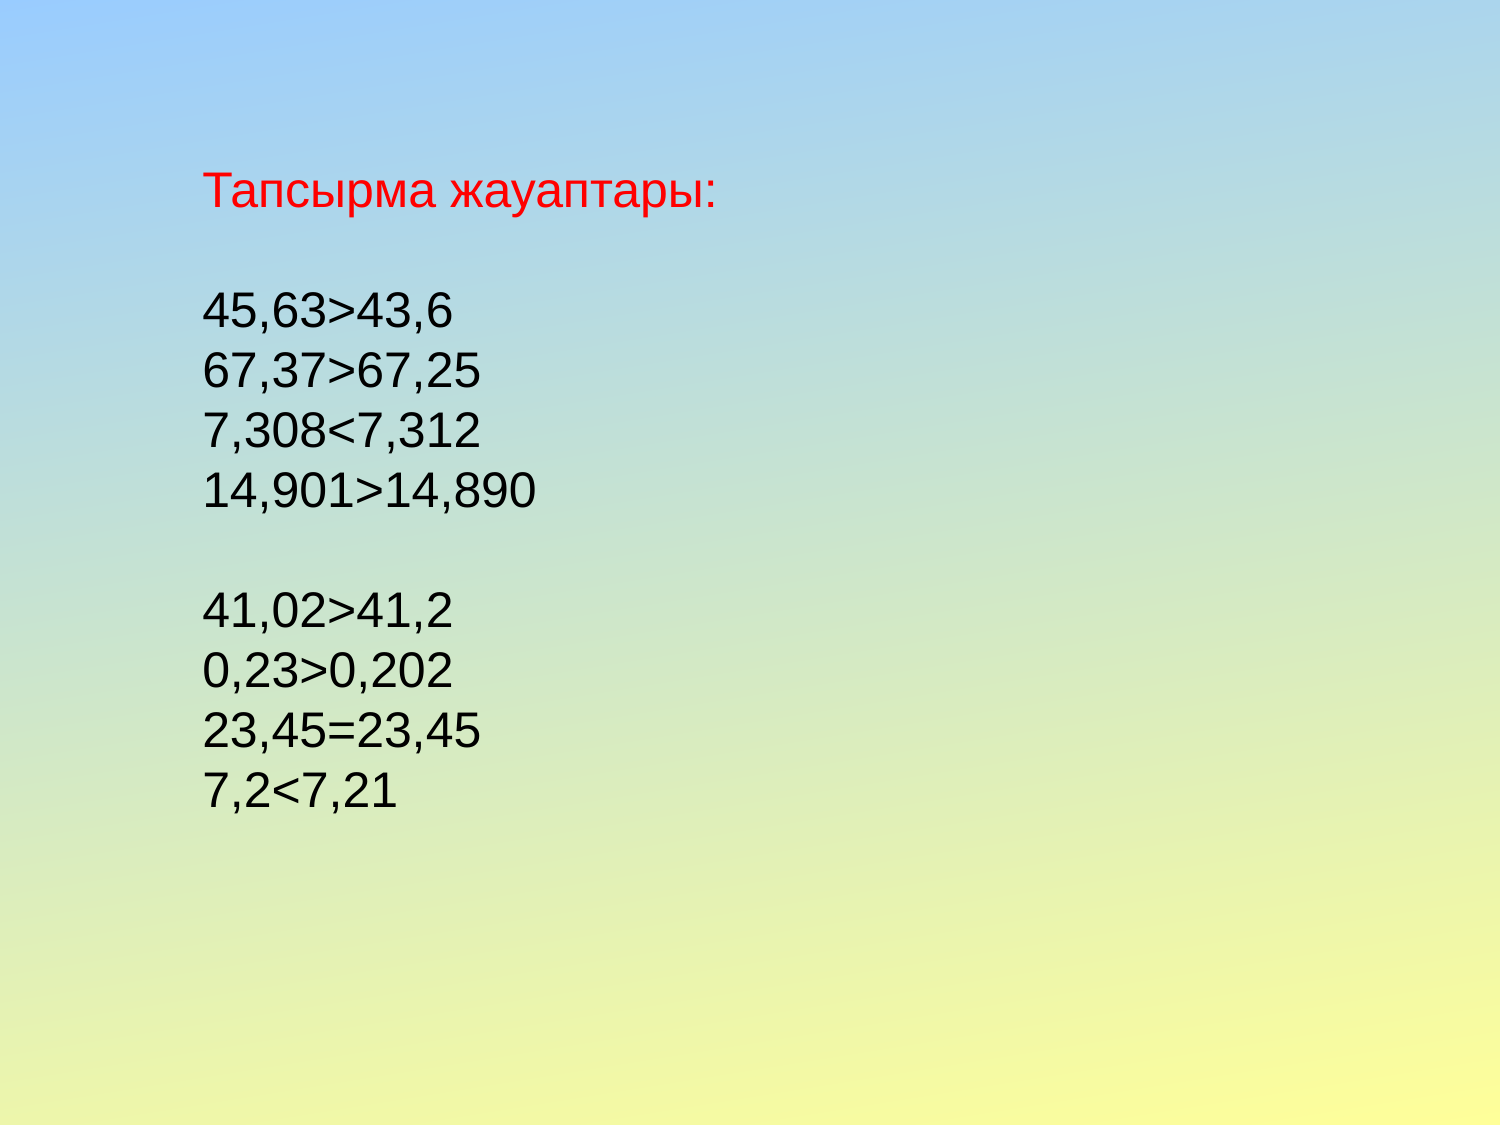

Тапсырма жауаптары:
45,63>43,6
67,37>67,25
7,308<7,312
14,901>14,890
41,02>41,2
0,23>0,202
23,45=23,45
7,2<7,21